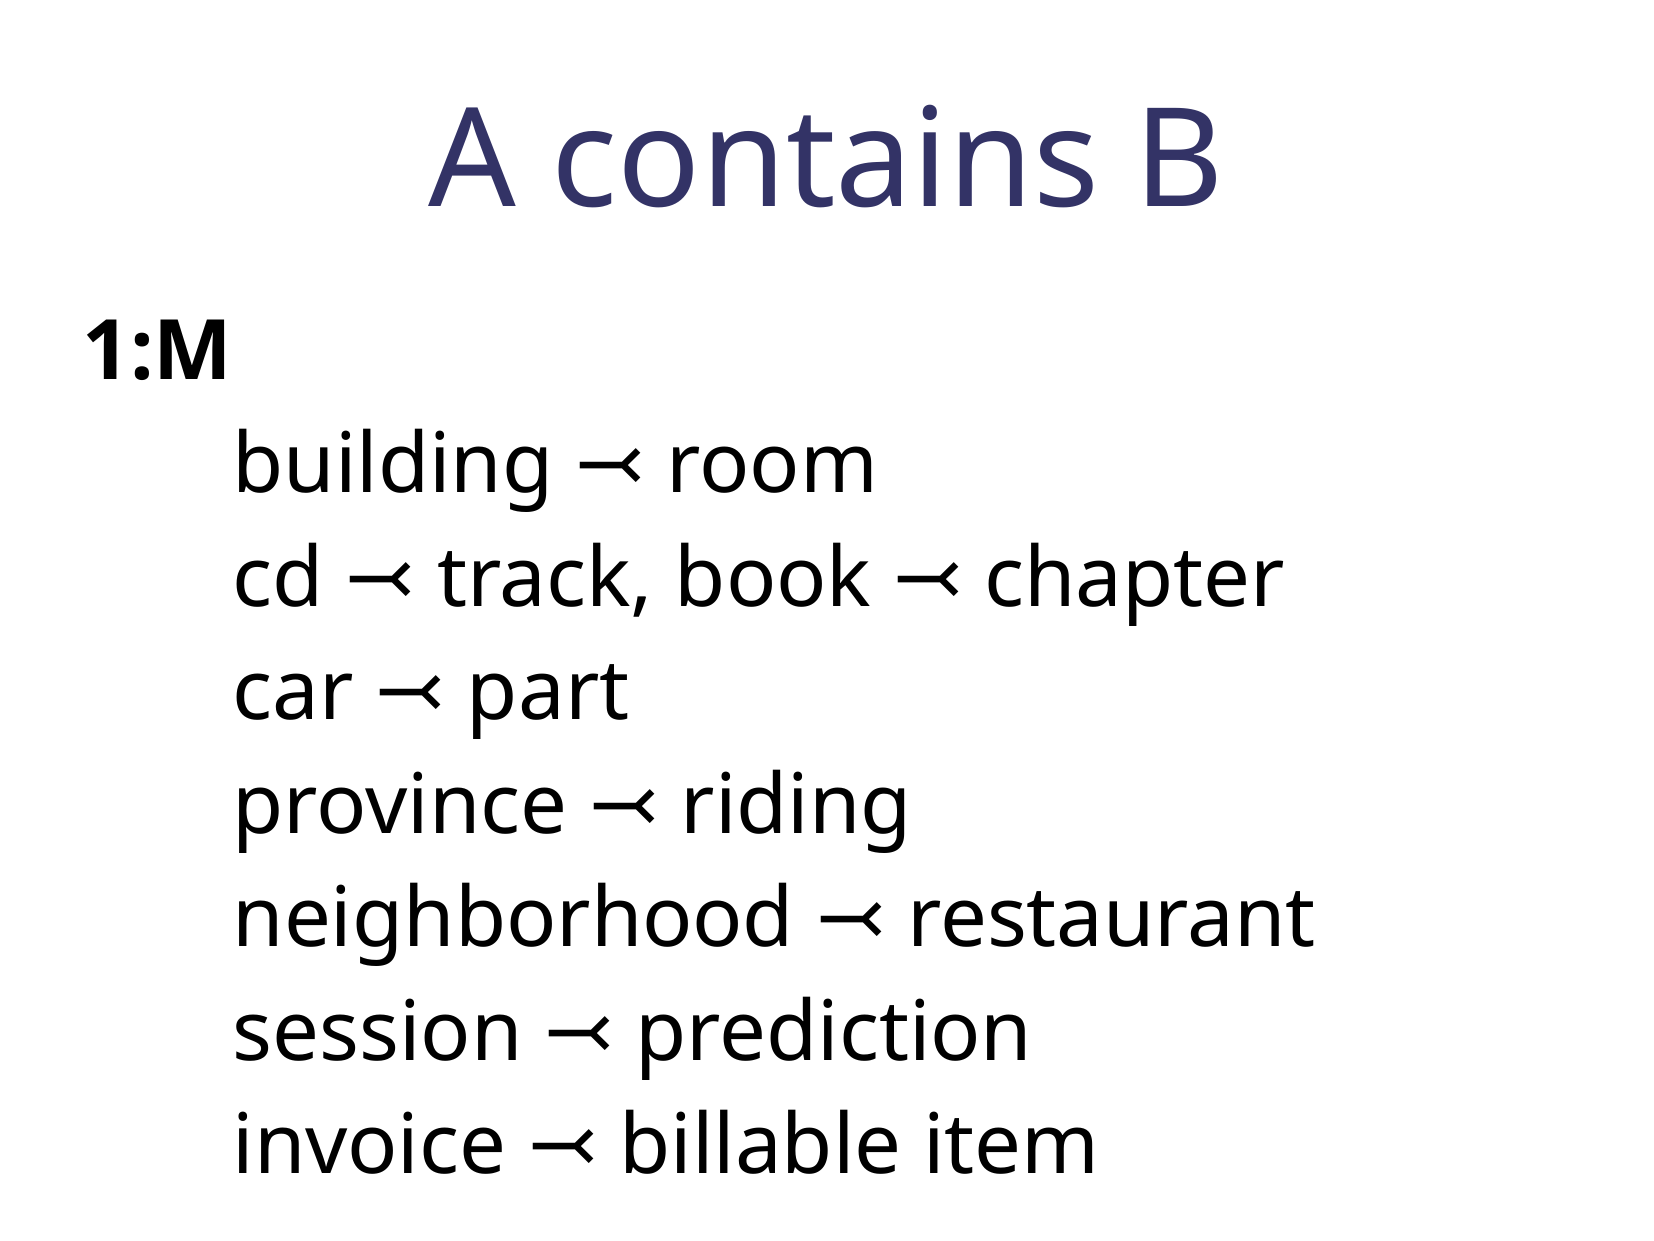

# A contains B
1:M
		building ⤙ room
		cd ⤙ track, book ⤙ chapter
		car ⤙ part
		province ⤙ riding
		neighborhood ⤙ restaurant
		session ⤙ prediction
		invoice ⤙ billable item